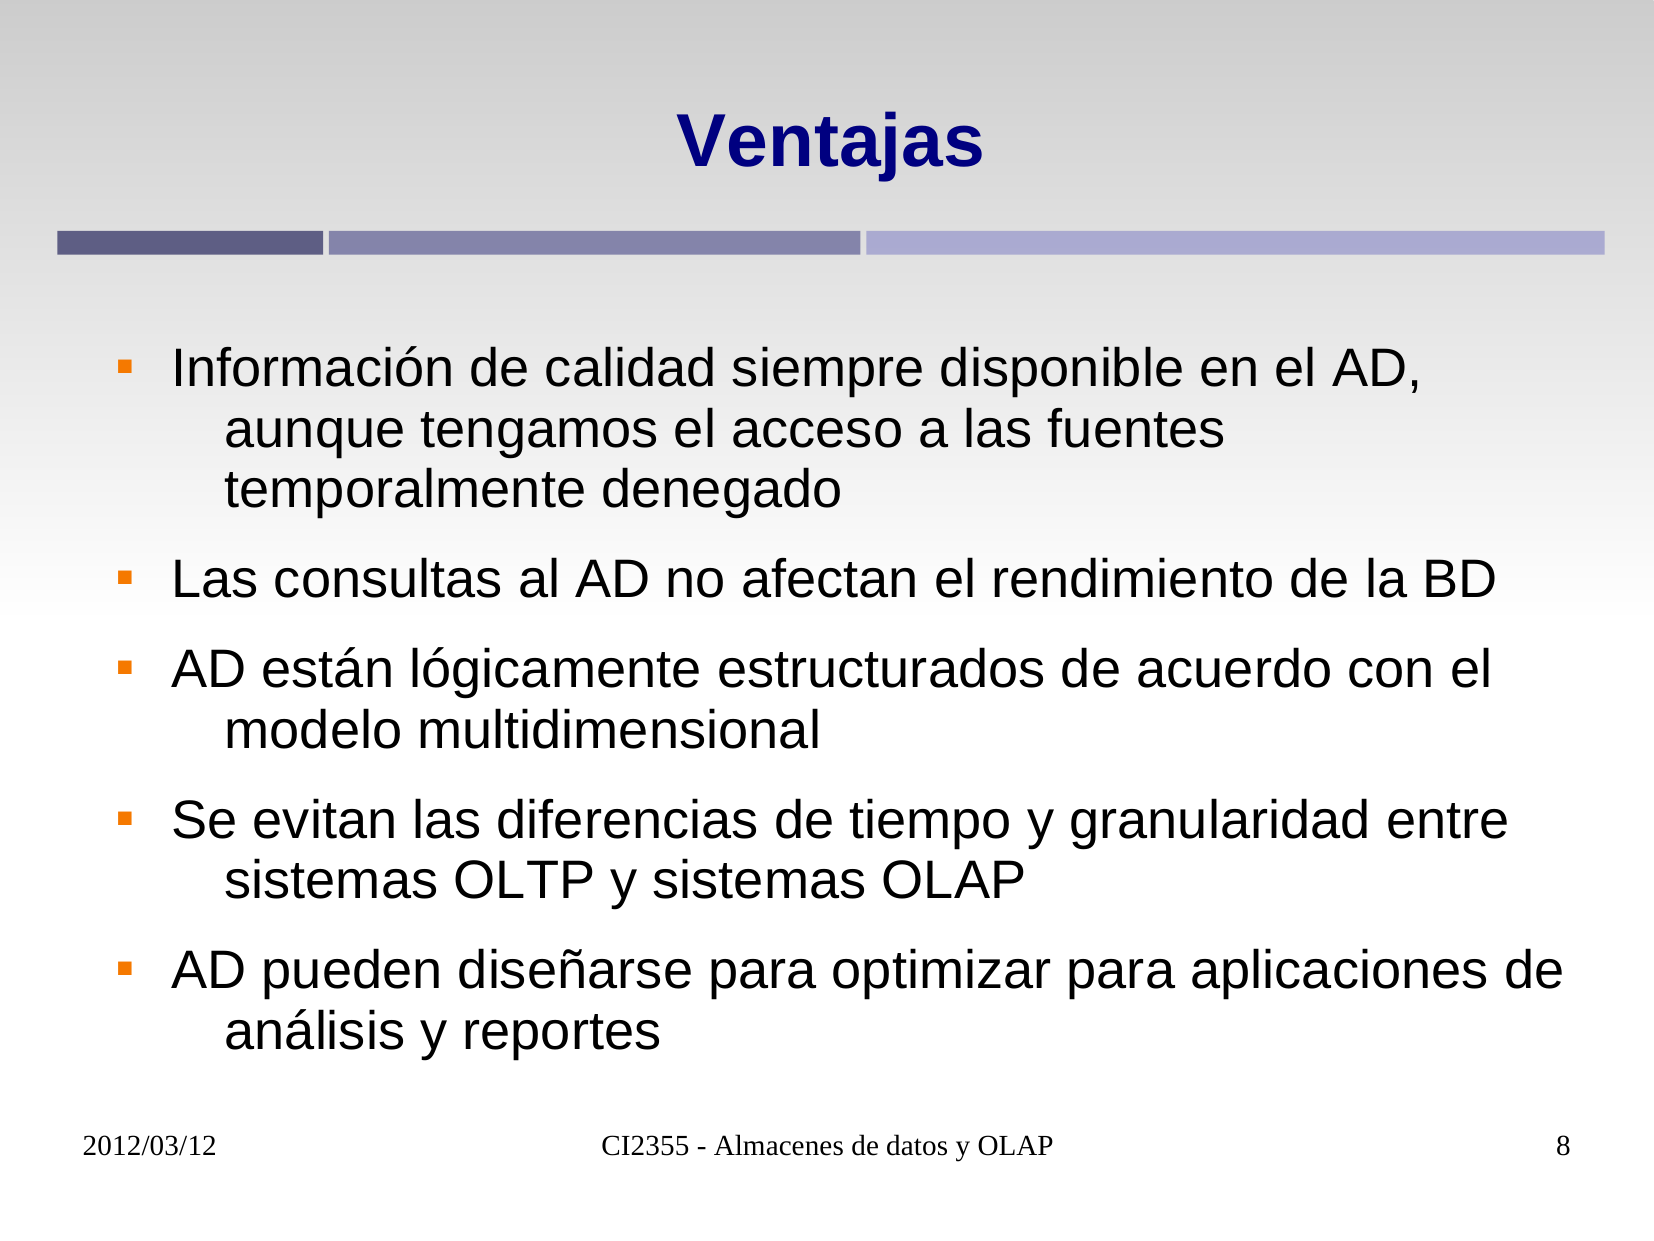

# Ventajas
Información de calidad siempre disponible en el AD, aunque tengamos el acceso a las fuentes temporalmente denegado
Las consultas al AD no afectan el rendimiento de la BD
AD están lógicamente estructurados de acuerdo con el modelo multidimensional
Se evitan las diferencias de tiempo y granularidad entre sistemas OLTP y sistemas OLAP
AD pueden diseñarse para optimizar para aplicaciones de análisis y reportes
2012/03/12
CI2355 - Almacenes de datos y OLAP
8